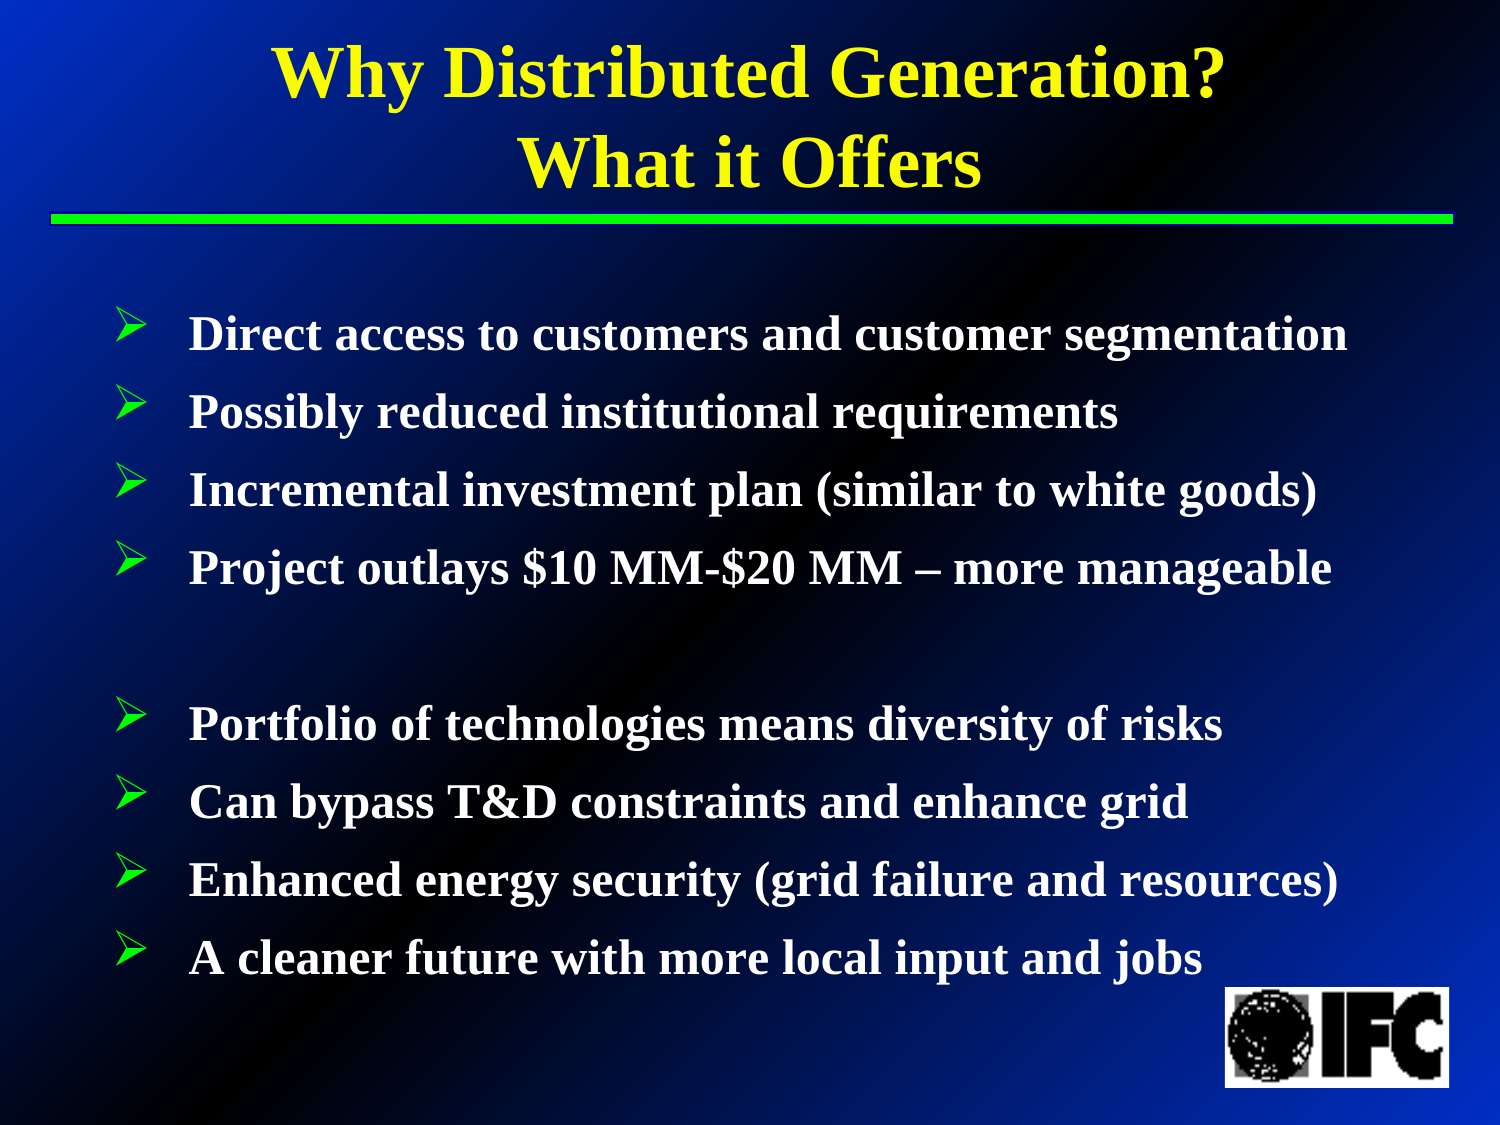

Why Distributed Generation?
What it Offers
 Direct access to customers and customer segmentation
 Possibly reduced institutional requirements
 Incremental investment plan (similar to white goods)
 Project outlays $10 MM-$20 MM – more manageable
 Portfolio of technologies means diversity of risks
 Can bypass T&D constraints and enhance grid
 Enhanced energy security (grid failure and resources)
 A cleaner future with more local input and jobs